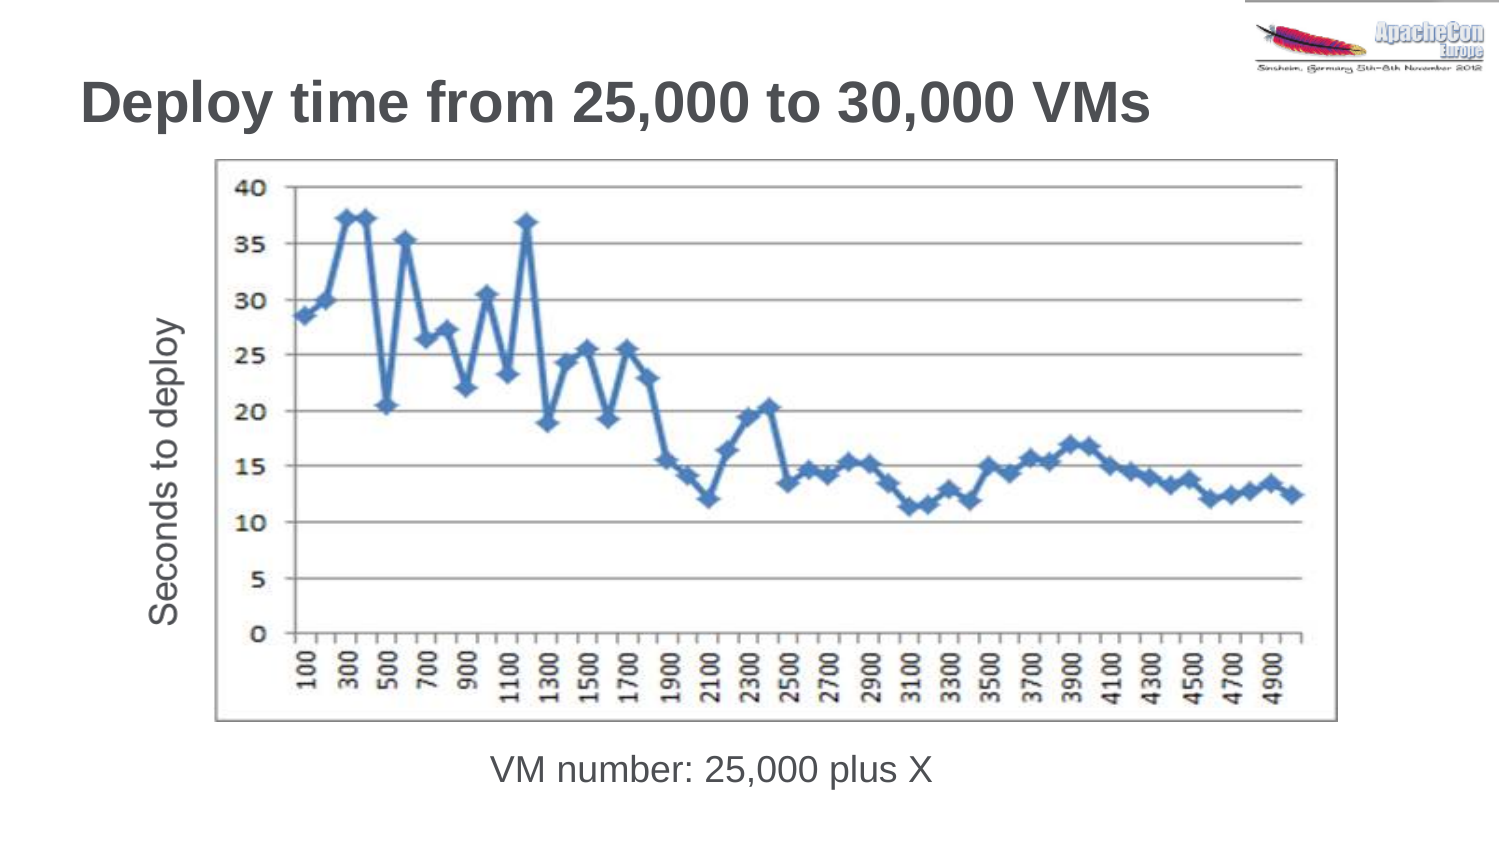

# Deploy time from 25,000 to 30,000 VMs
VM number: 25,000 plus X